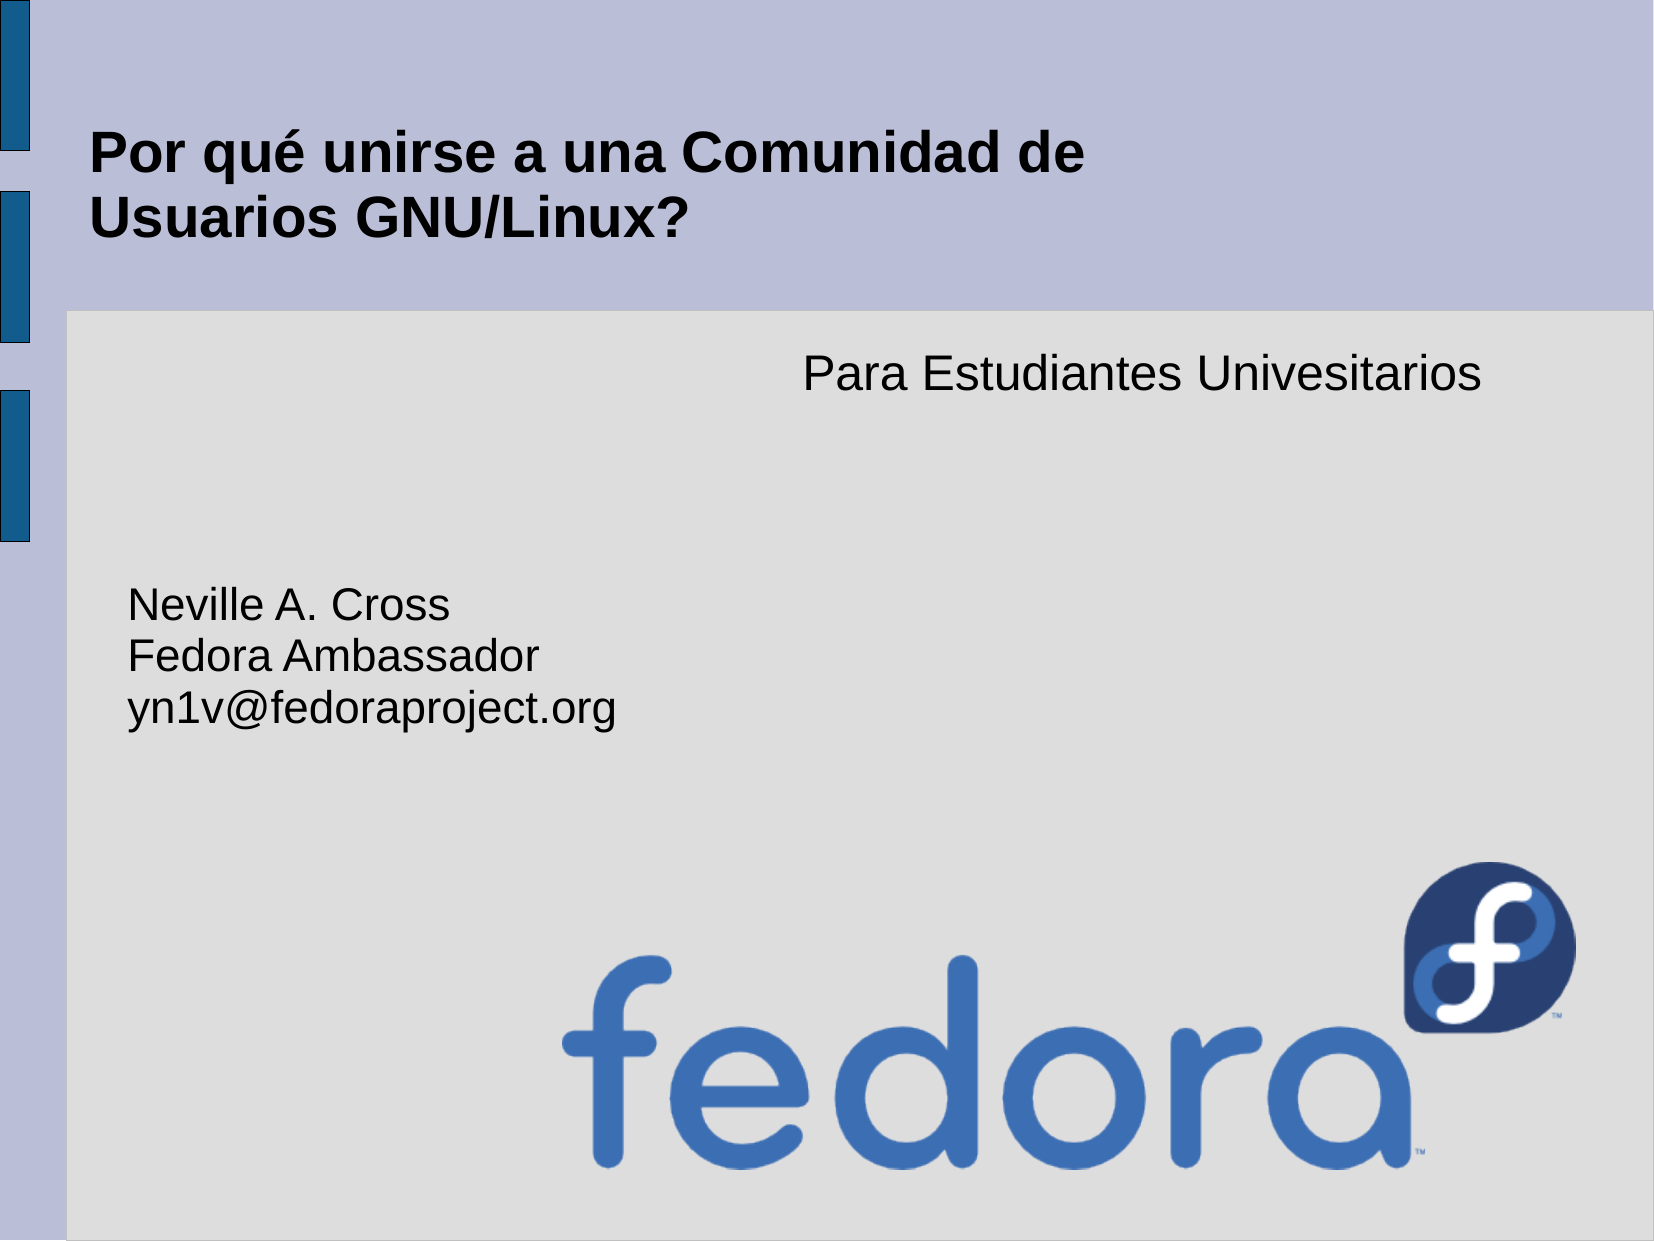

Por qué unirse a una Comunidad de Usuarios GNU/Linux?
Para Estudiantes Univesitarios
Neville A. Cross
Fedora Ambassador
yn1v@fedoraproject.org